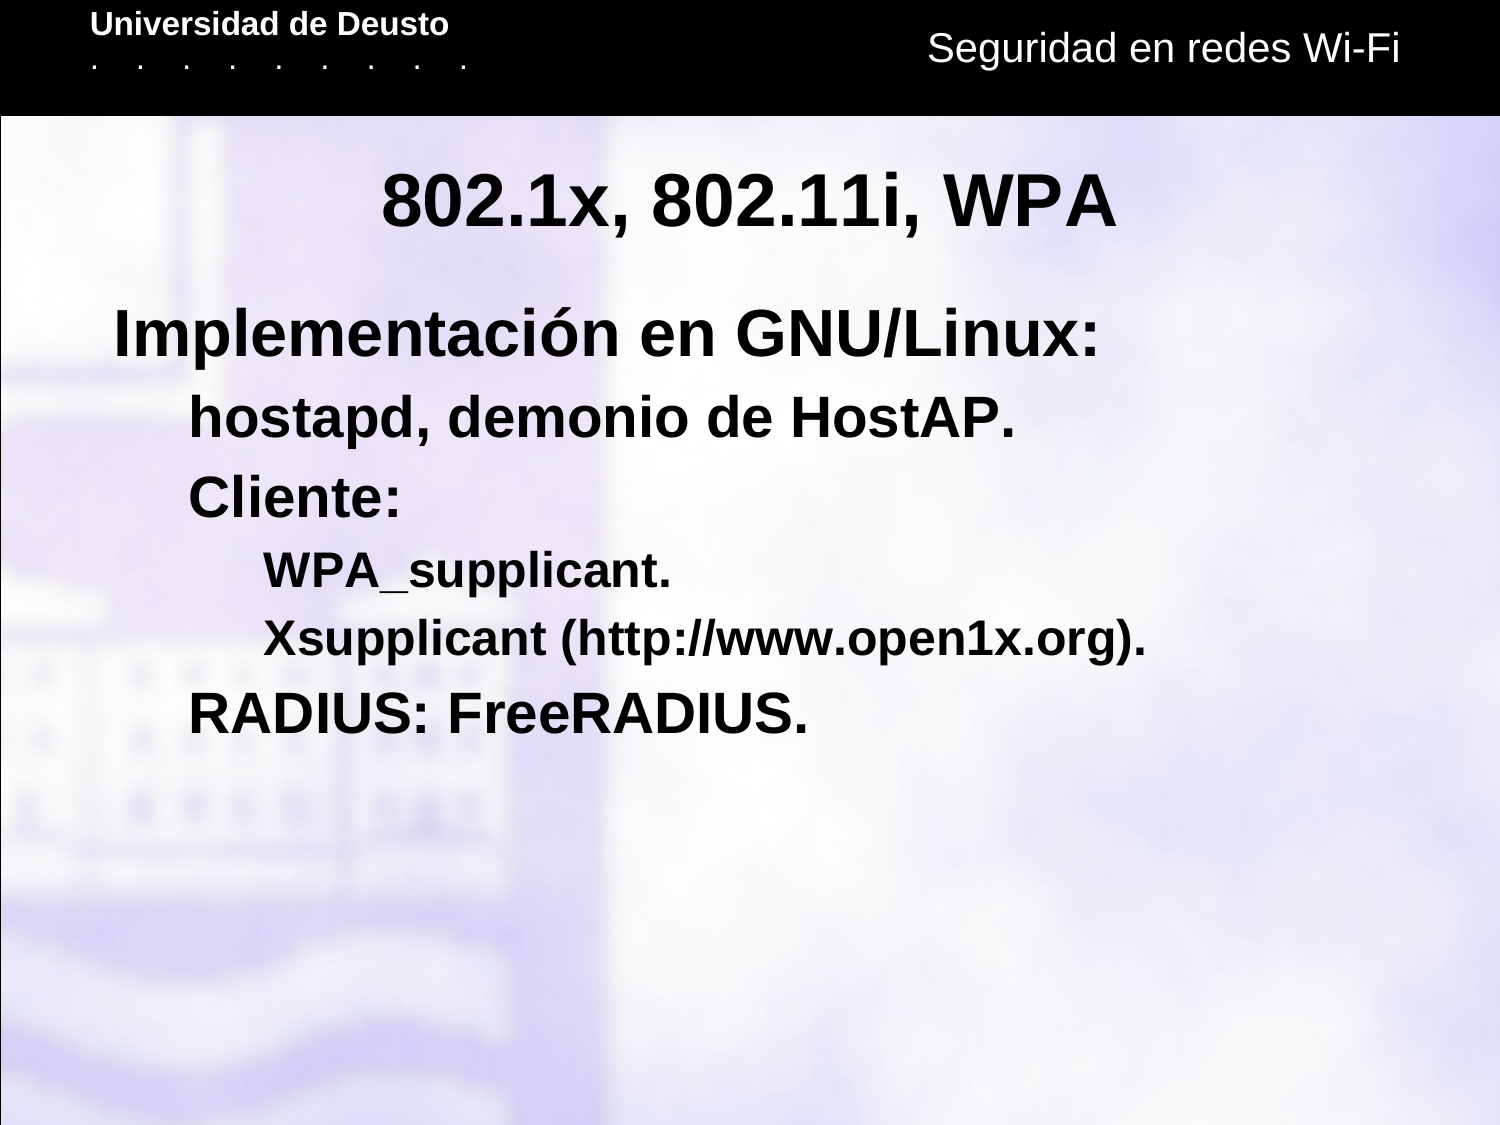

# 802.1x, 802.11i, WPA
Implementación en GNU/Linux:
hostapd, demonio de HostAP.
Cliente:
WPA_supplicant.
Xsupplicant (http://www.open1x.org).
RADIUS: FreeRADIUS.